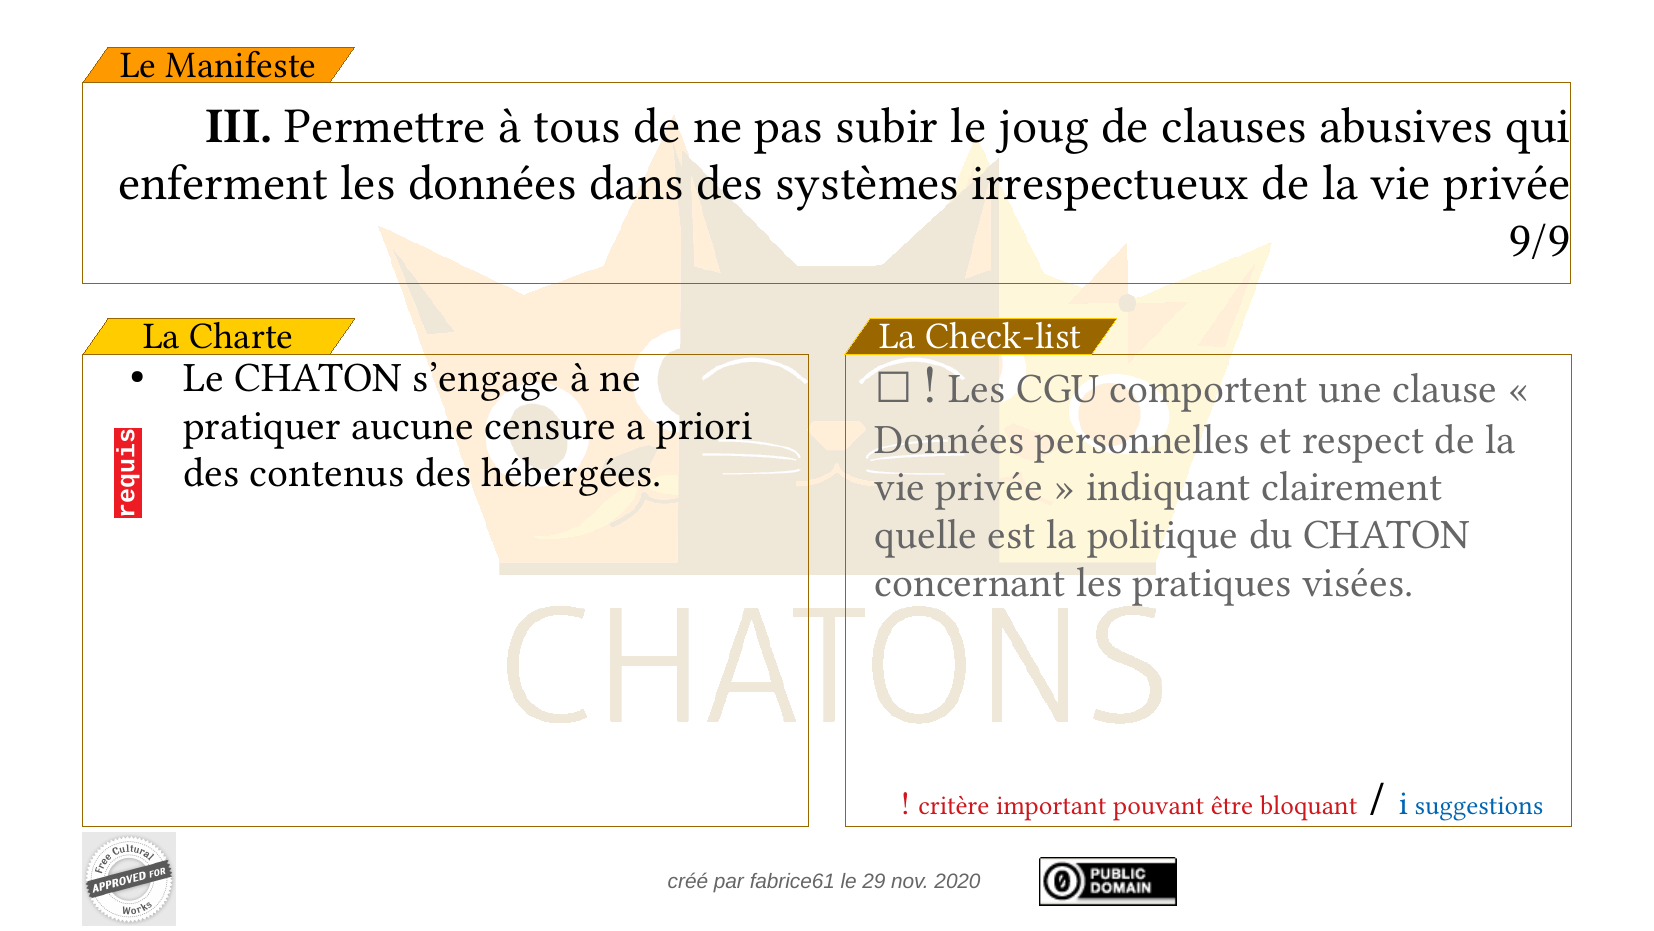

Le Manifeste
# III. Permettre à tous de ne pas subir le joug de clauses abusives qui enferment les données dans des systèmes irrespectueux de la vie privée 9/9
La Charte
La Check-list
Le CHATON s’engage à ne pratiquer aucune censure a priori des contenus des hébergées.
☐ ! Les CGU comportent une clause « Données personnelles et respect de la vie privée » indiquant clairement quelle est la politique du CHATON concernant les pratiques visées.
requis